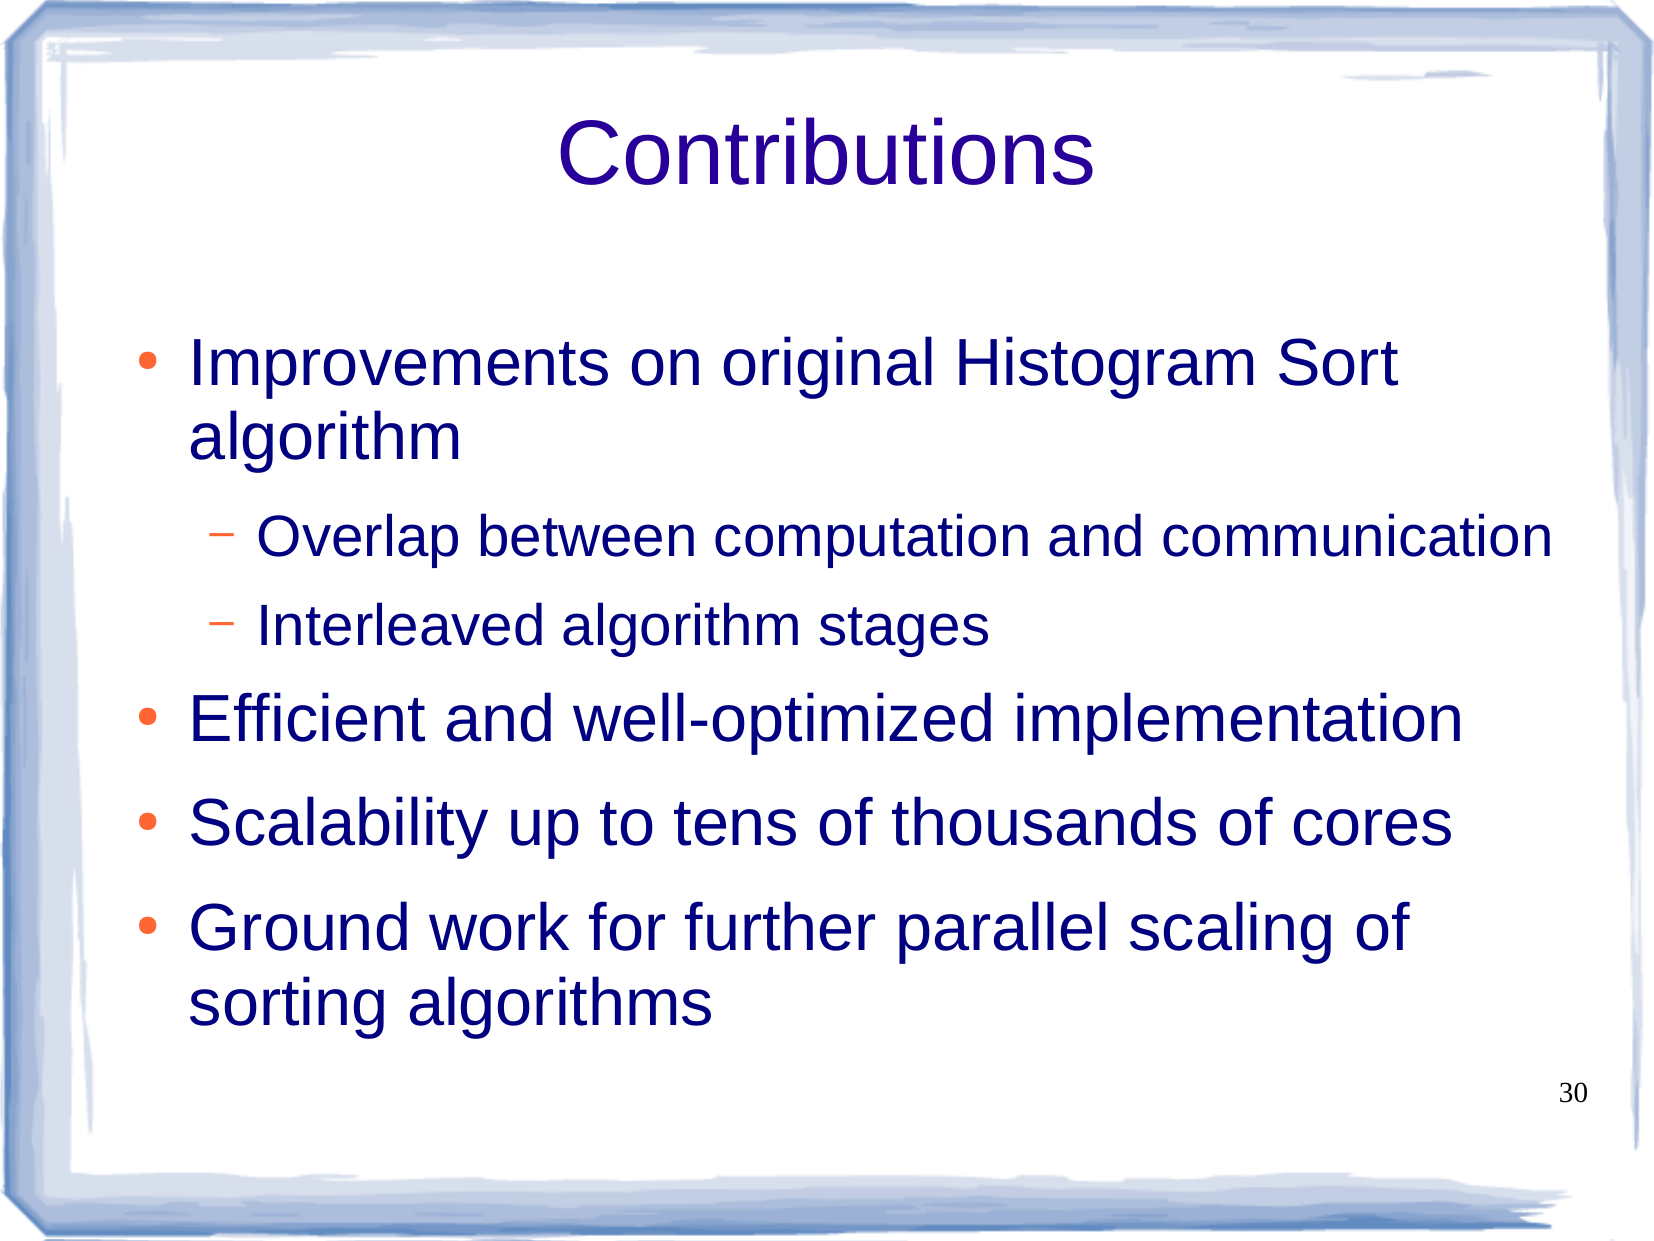

# Contributions
Improvements on original Histogram Sort algorithm
Overlap between computation and communication
Interleaved algorithm stages
Efficient and well-optimized implementation
Scalability up to tens of thousands of cores
Ground work for further parallel scaling of sorting algorithms
30